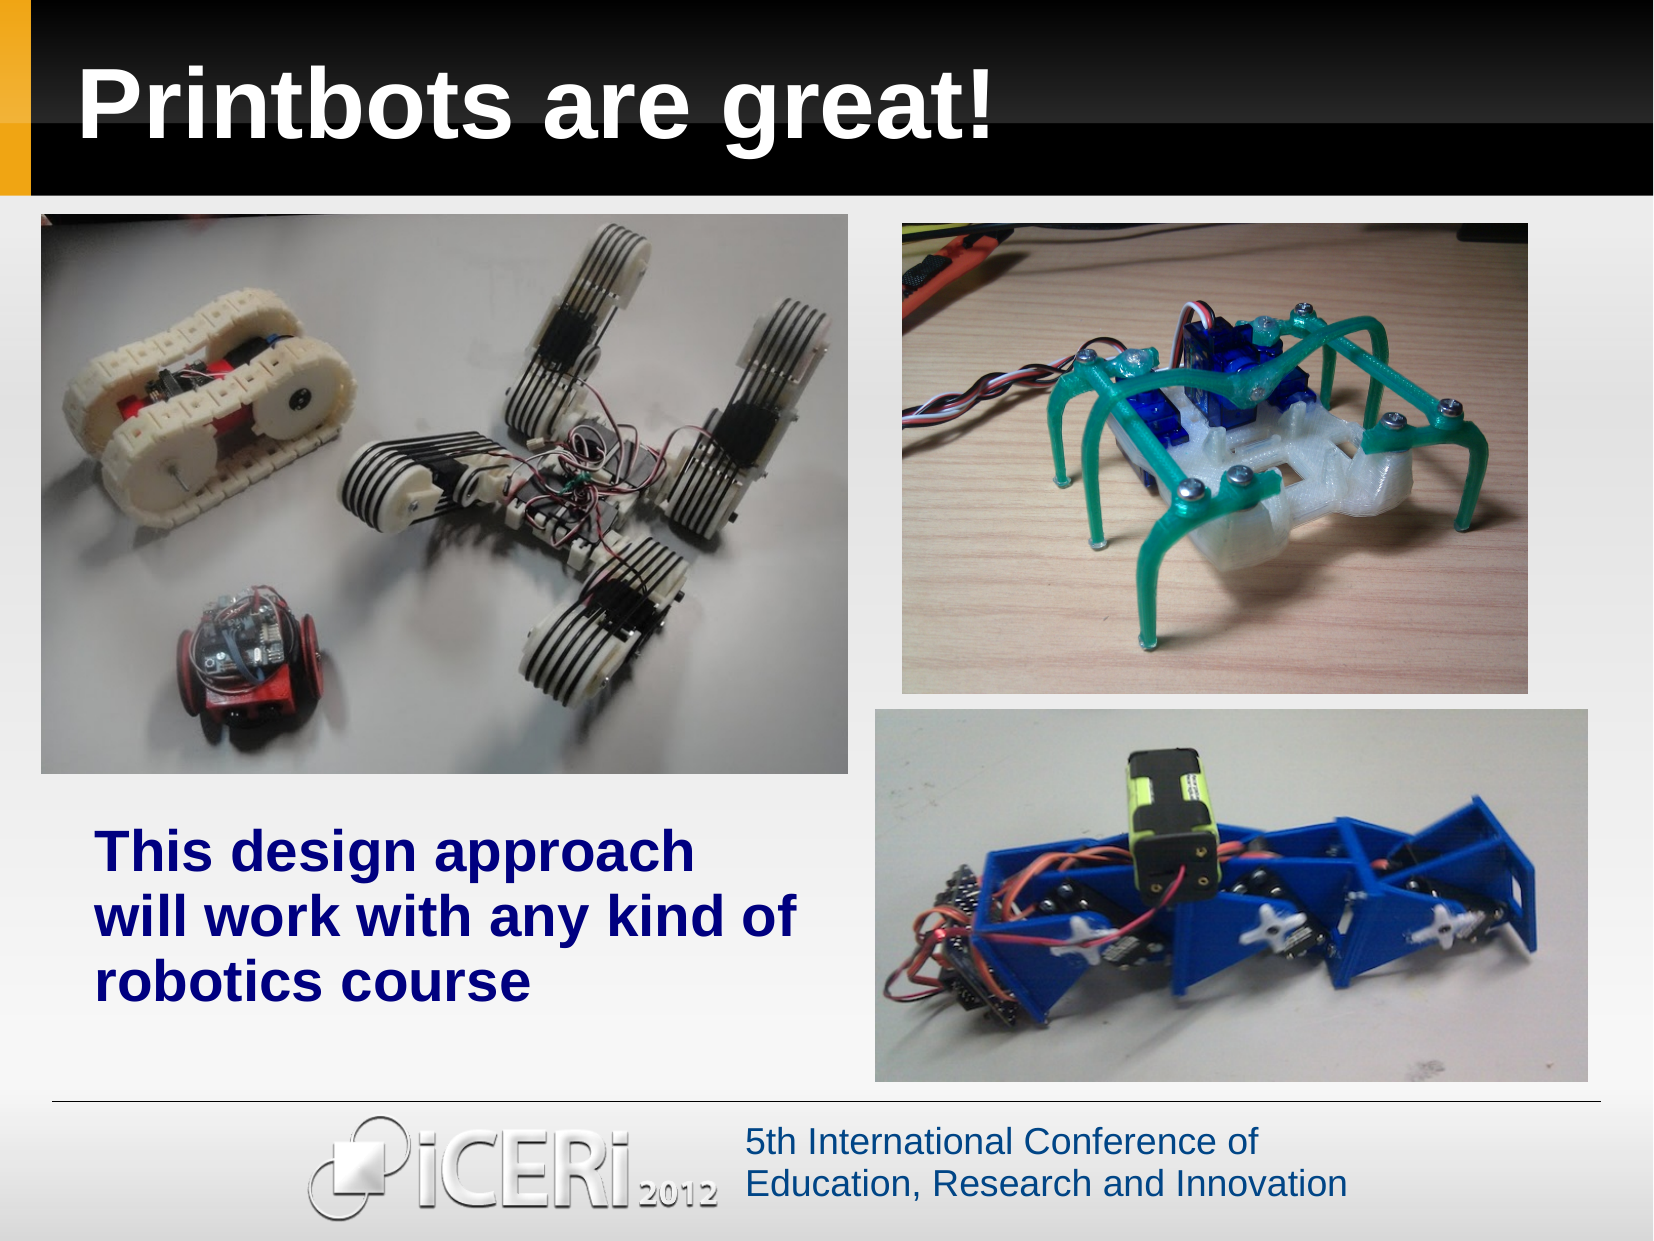

# Printbots are great!
This design approach will work with any kind of robotics course
5th International Conference of
Education, Research and Innovation